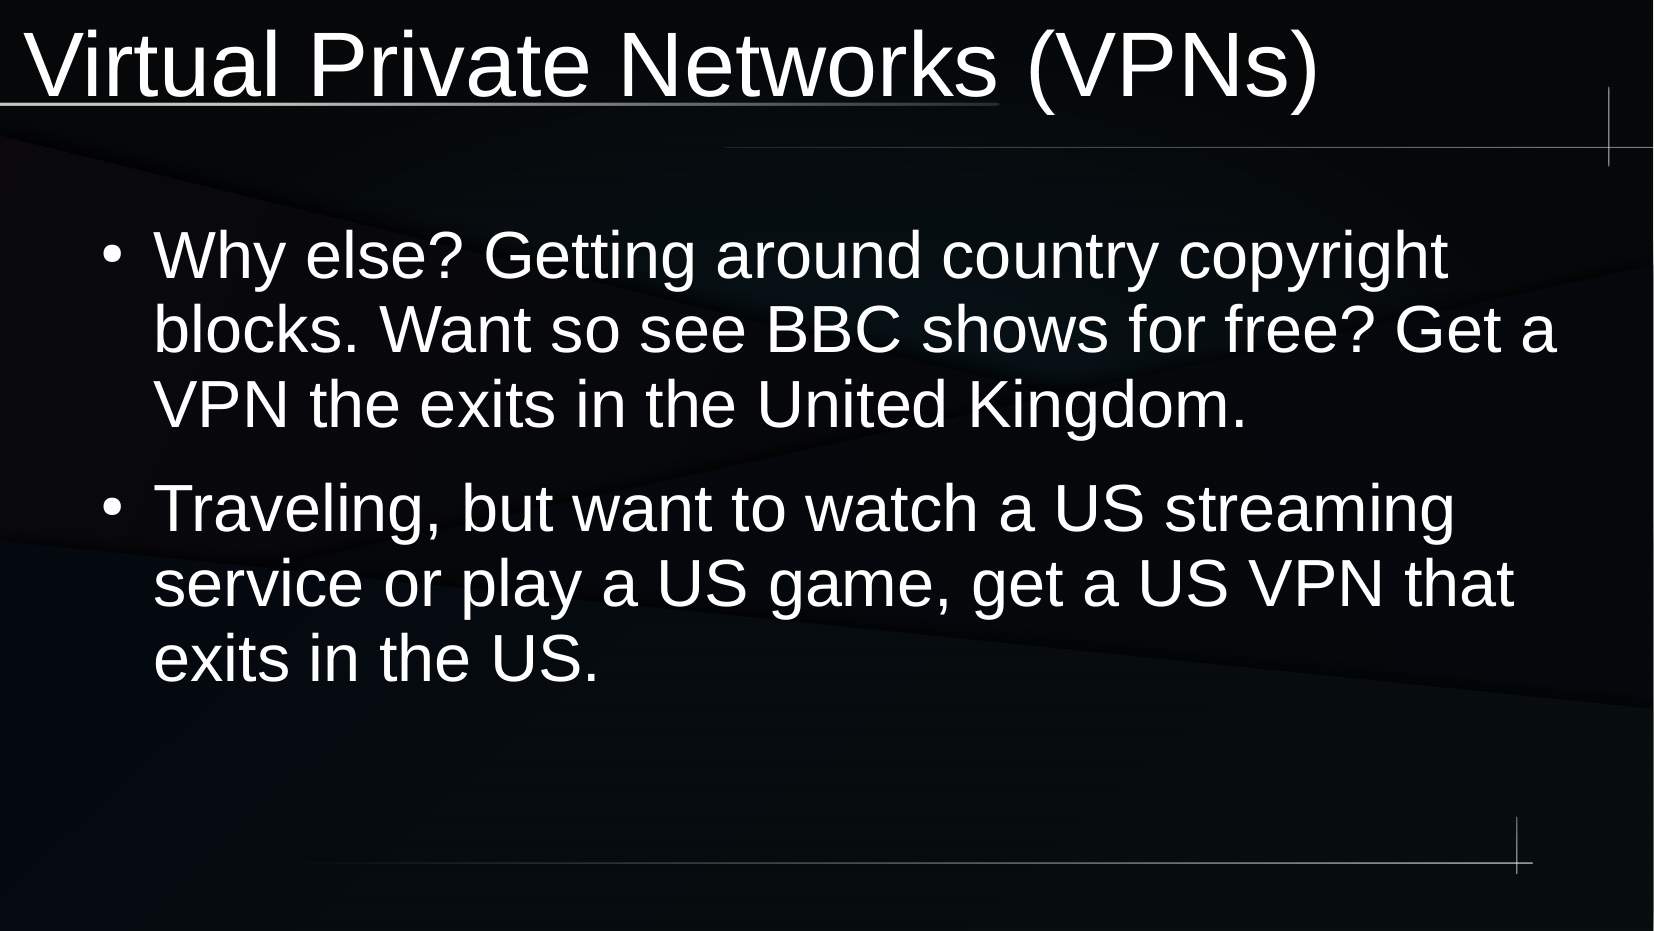

# Virtual Private Networks (VPNs)
Why else? Getting around country copyright blocks. Want so see BBC shows for free? Get a VPN the exits in the United Kingdom.
Traveling, but want to watch a US streaming service or play a US game, get a US VPN that exits in the US.